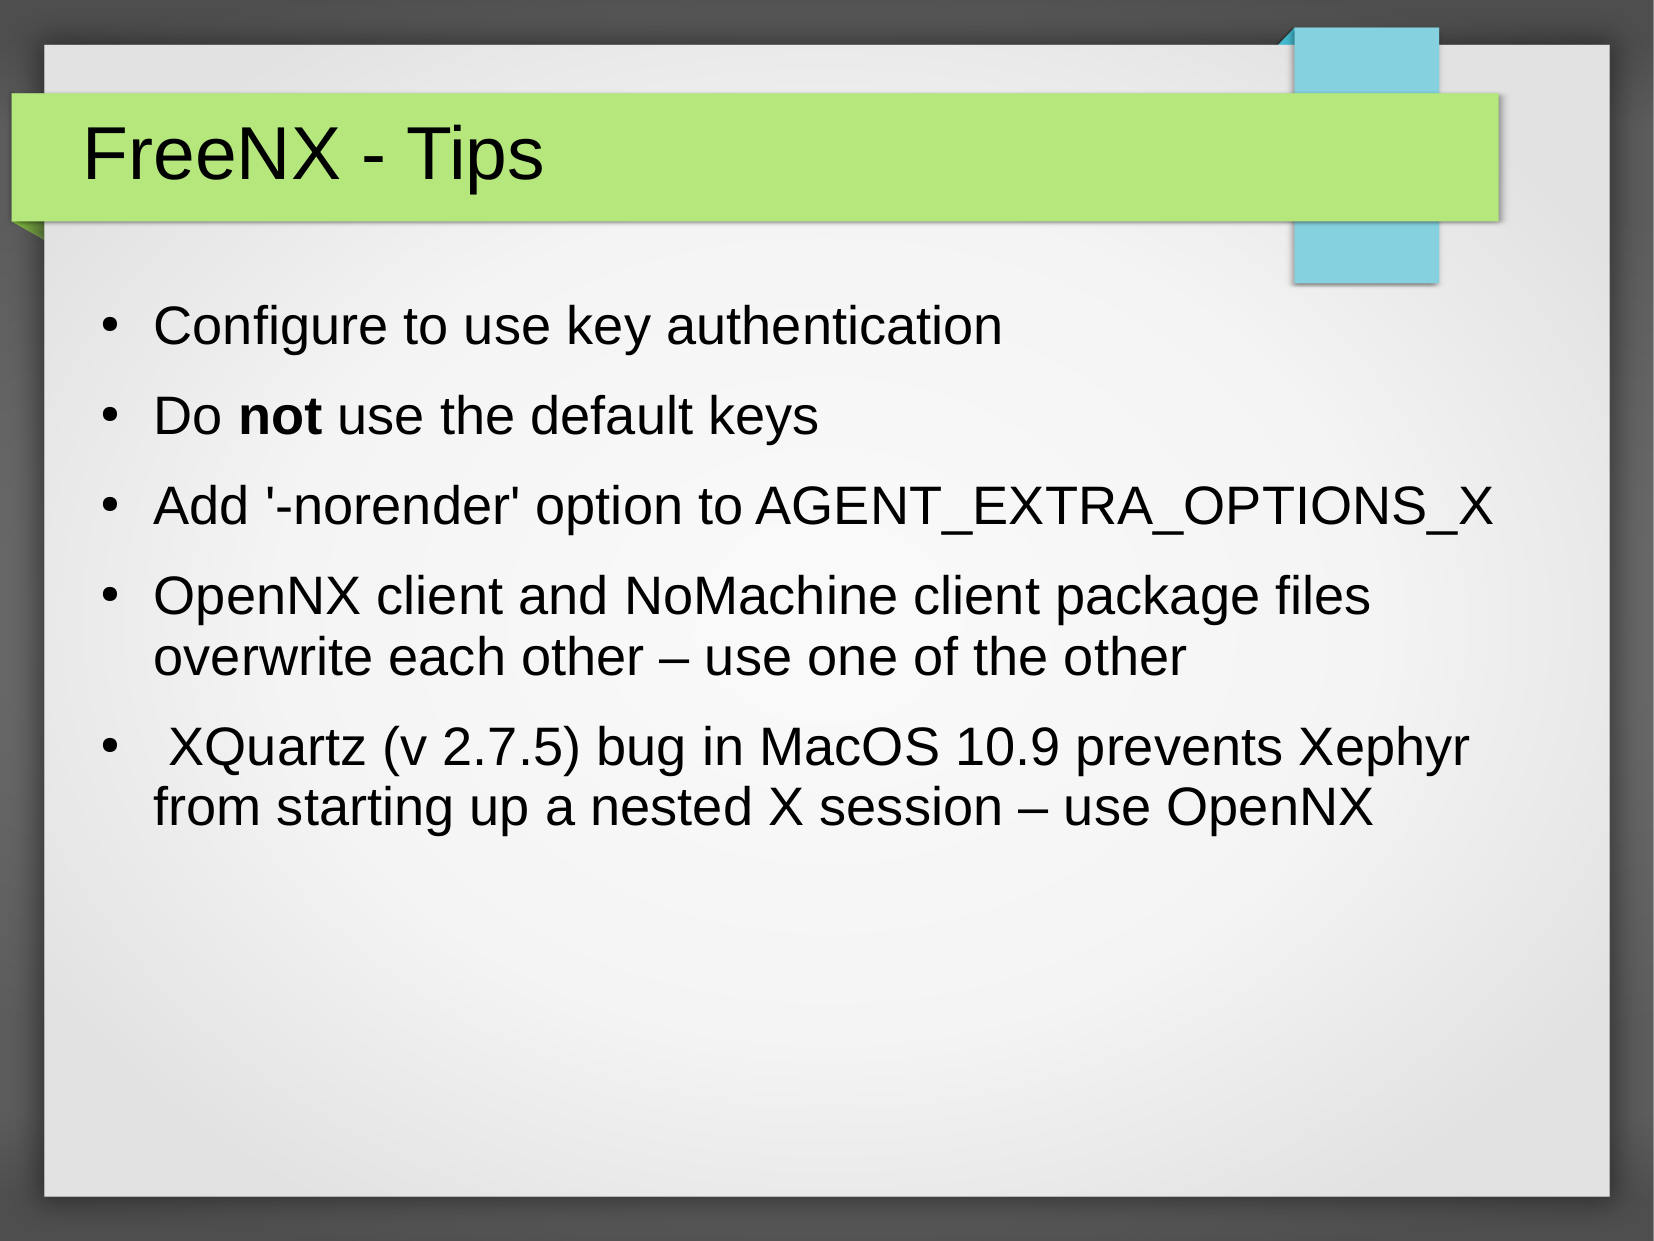

# FreeNX - Tips
Configure to use key authentication
Do not use the default keys
Add '-norender' option to AGENT_EXTRA_OPTIONS_X
OpenNX client and NoMachine client package files overwrite each other – use one of the other
 XQuartz (v 2.7.5) bug in MacOS 10.9 prevents Xephyr from starting up a nested X session – use OpenNX